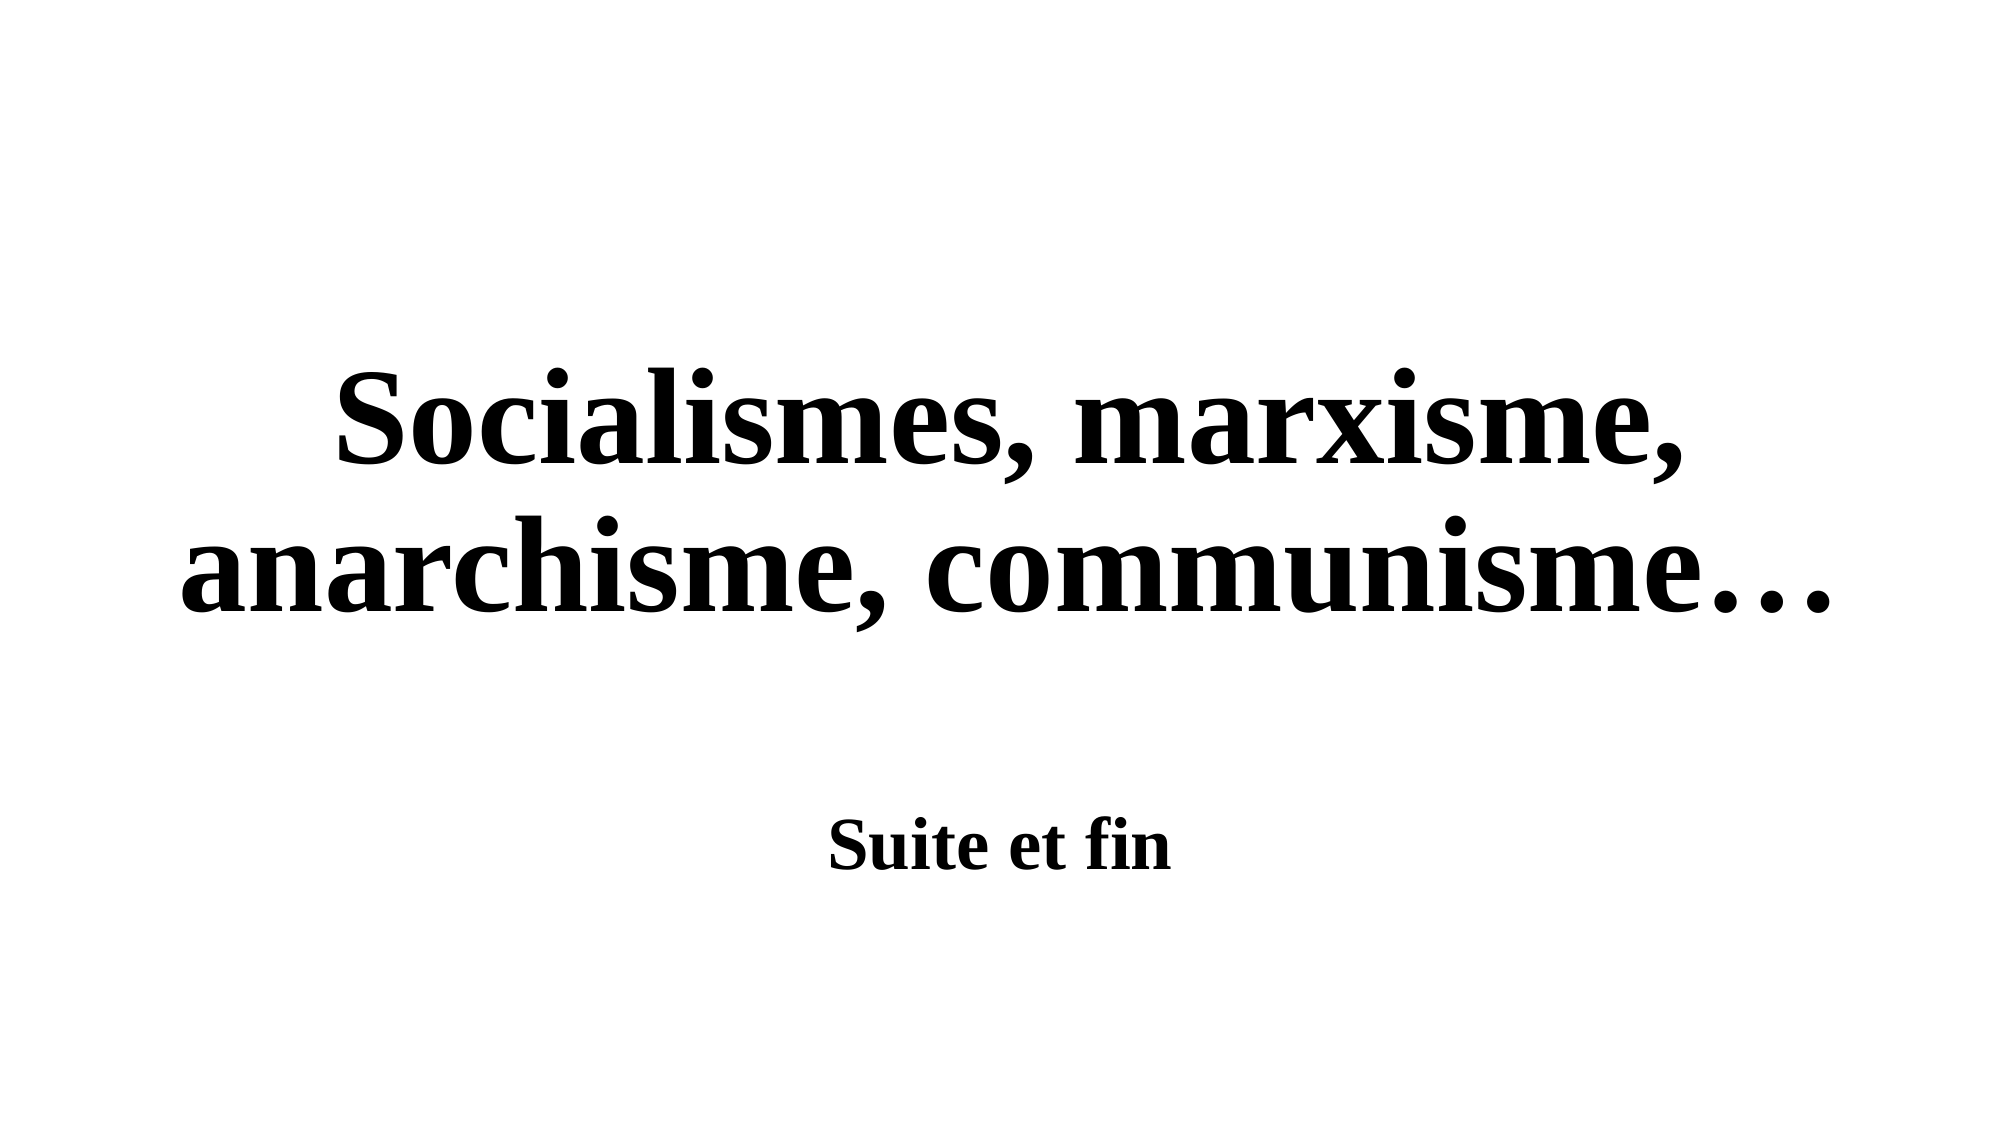

# Socialismes, marxisme, anarchisme, communisme…
Suite et fin